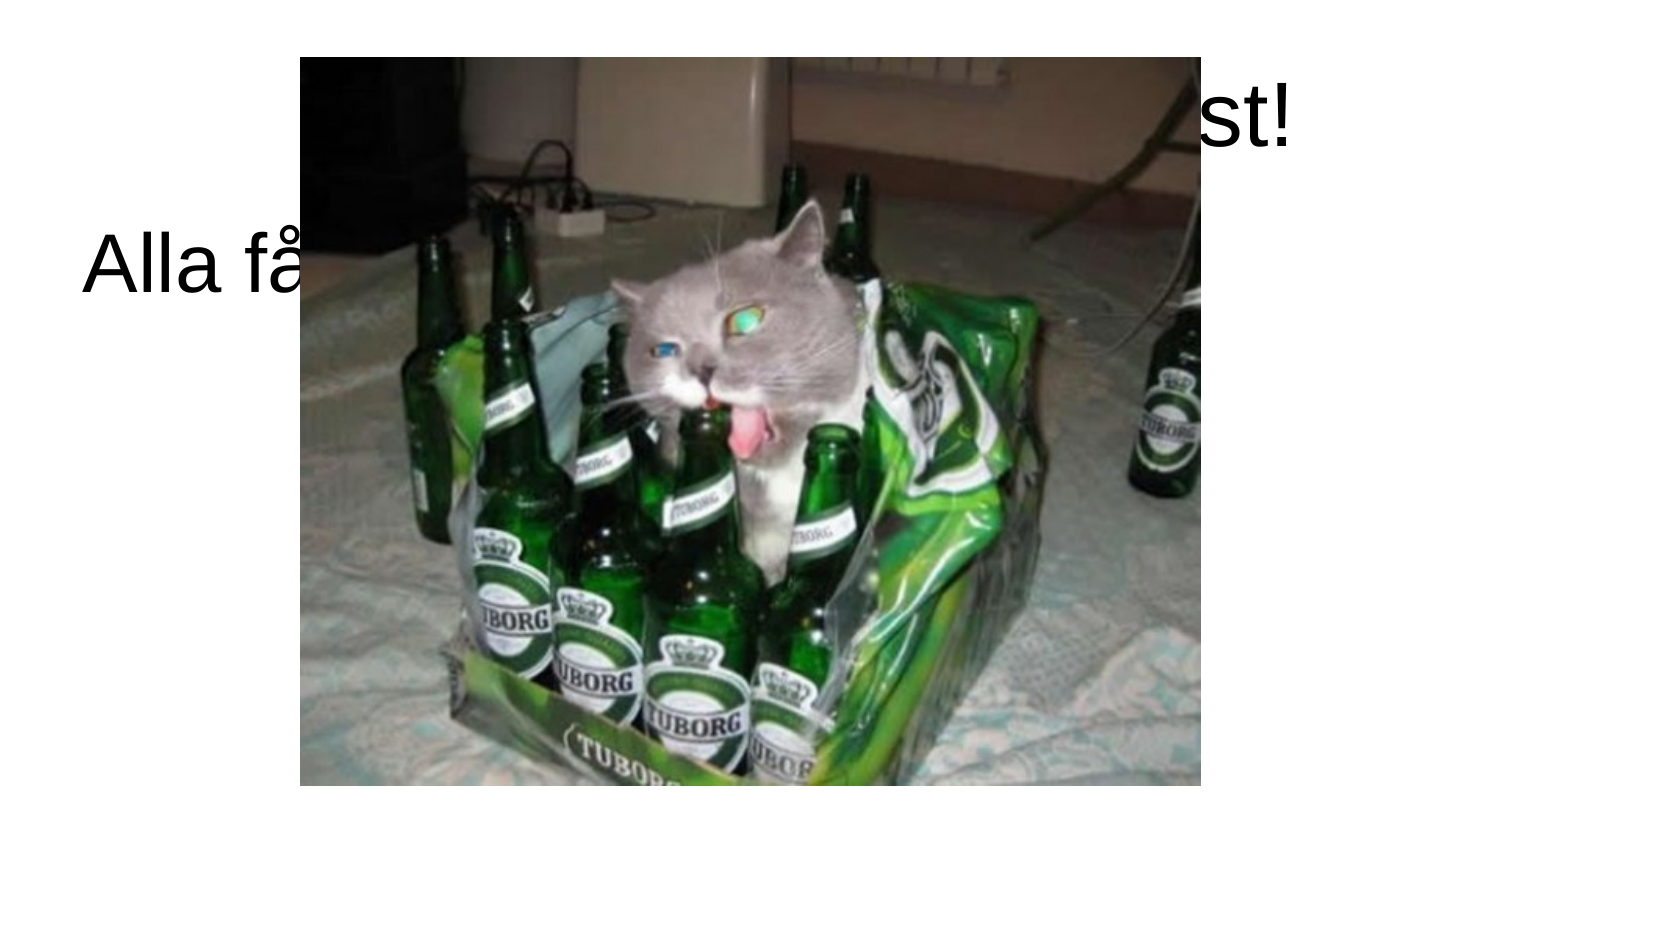

# Saved the best for last!
Alla får burgare!